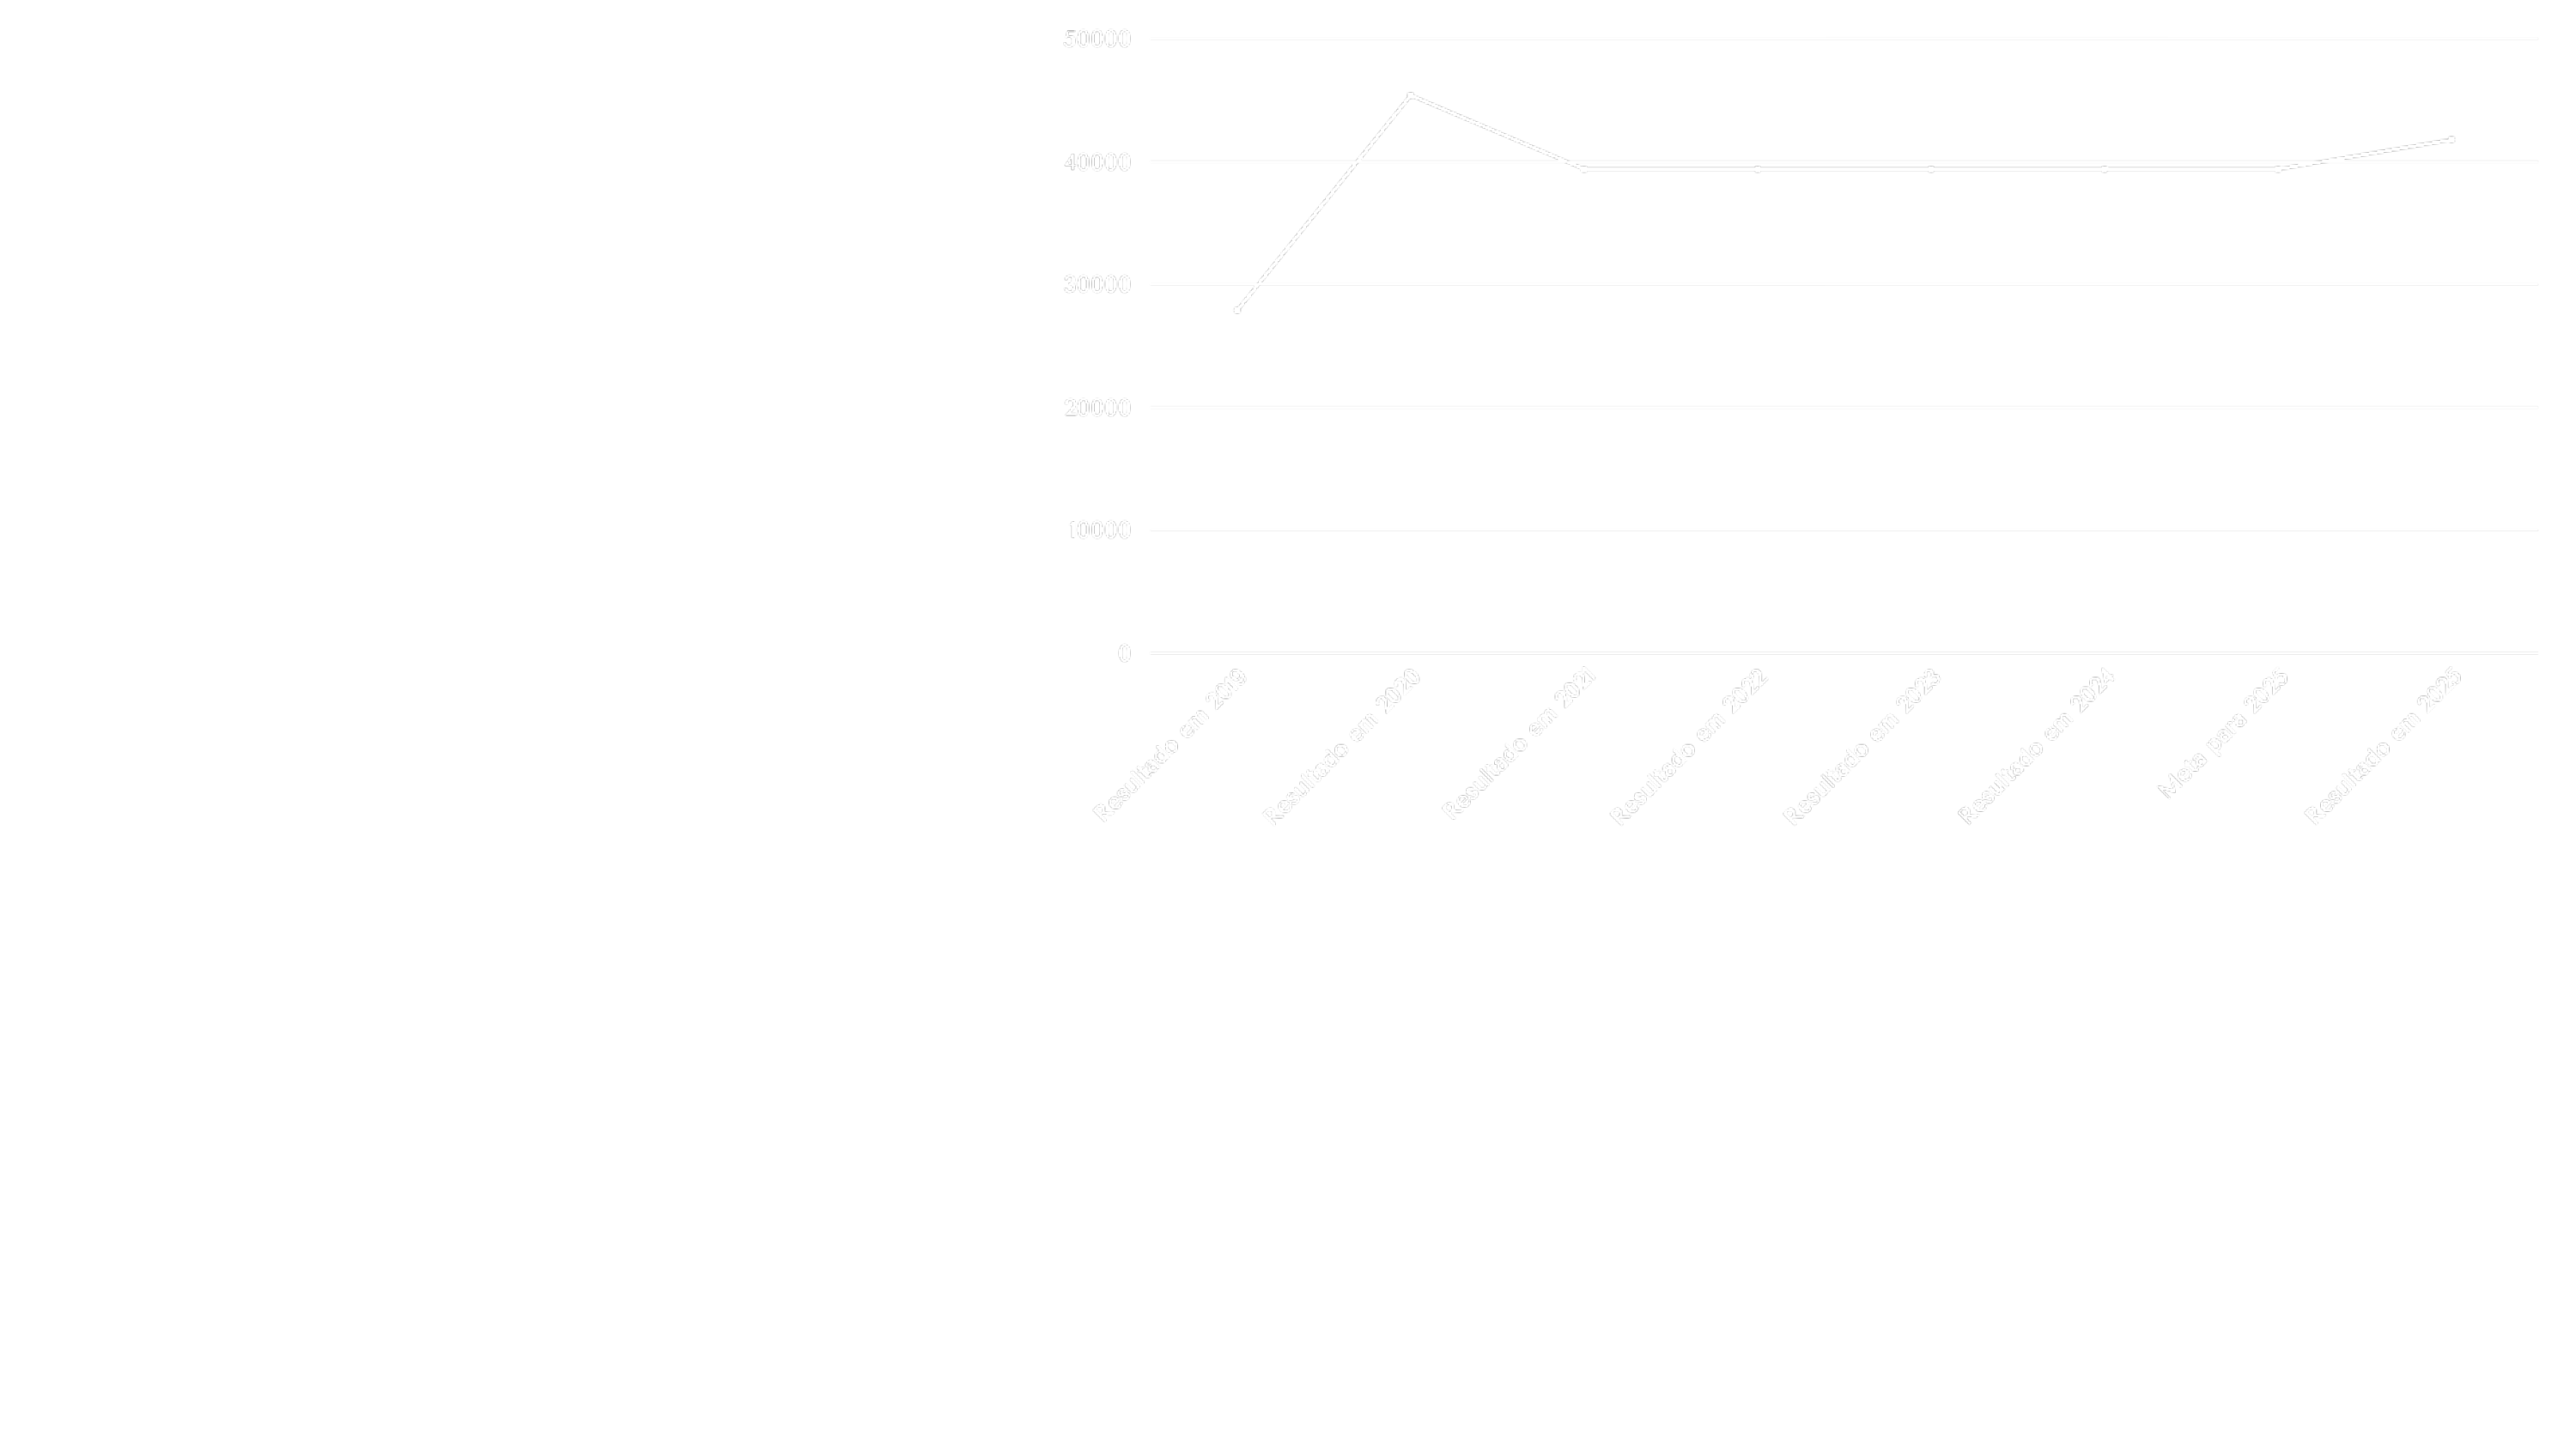

Indicador - Área Contratada – m² Cont.
Unidade de medida: m2
Definição da Meta Manter a mesma área contratada no ano anterior.
Resultado em 2019 - 27.893,91
Resultado em 2020 - 45.394,05
Resultado 2021 - 39.386
Resultado 2022 - 39.386
Resultado 2023 - 39.386
Resultado em 2024 - 39.386
Meta para 2025 - 39.386
Resultado em 2025 - 41.778